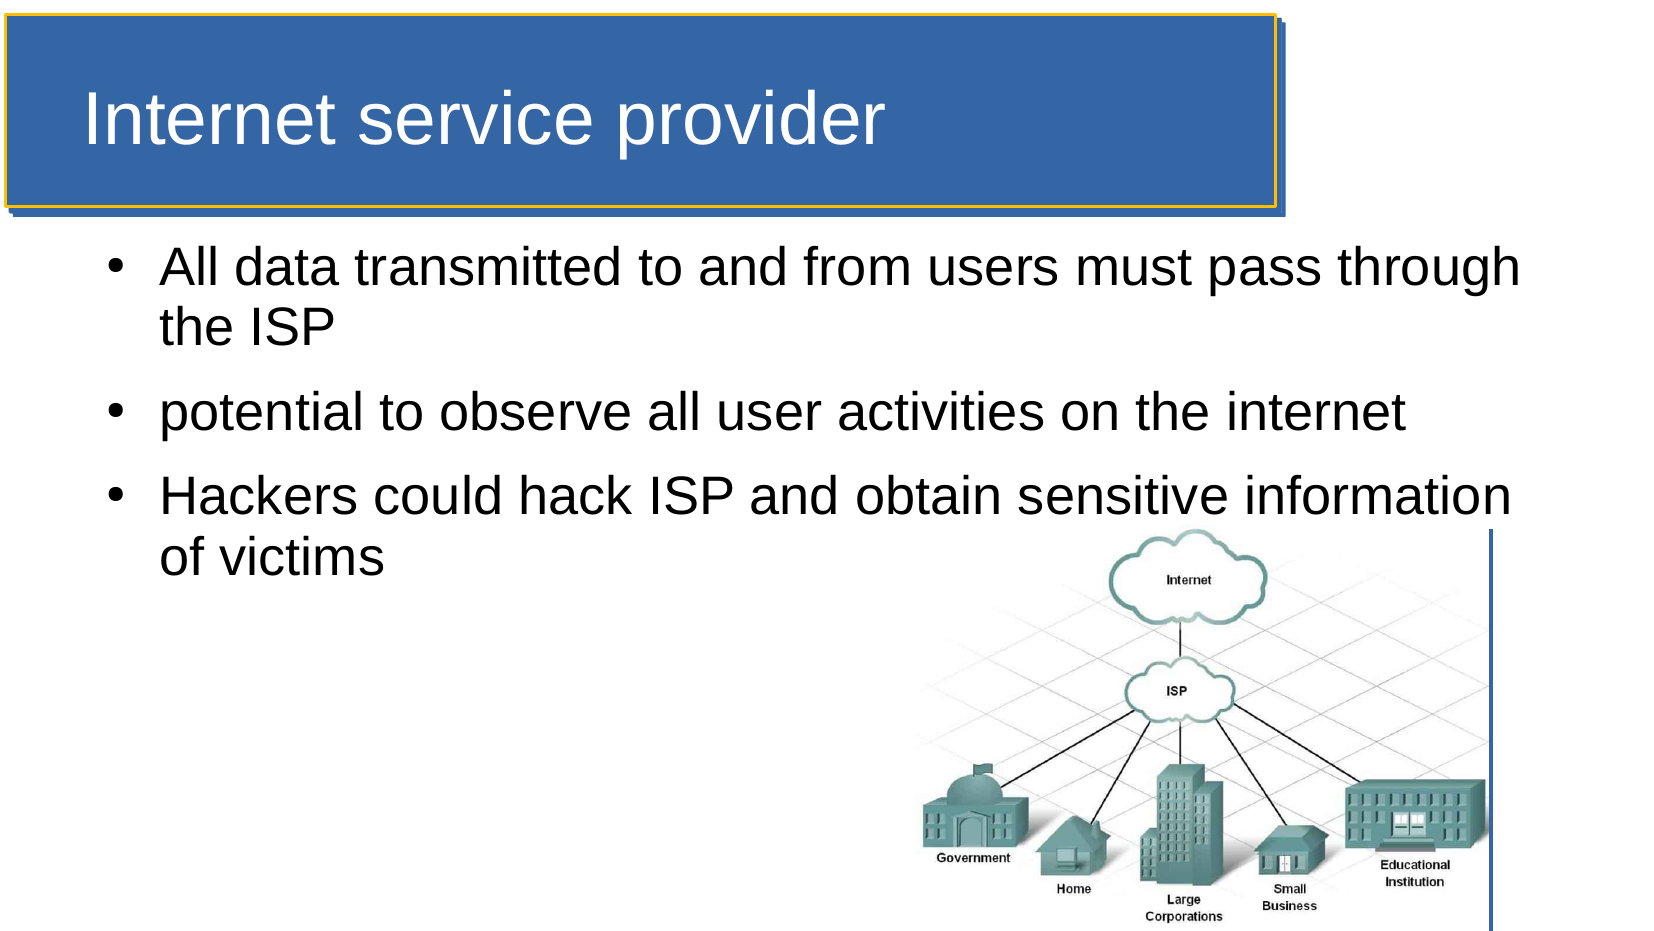

# Internet service provider
All data transmitted to and from users must pass through the ISP
potential to observe all user activities on the internet
Hackers could hack ISP and obtain sensitive information of victims